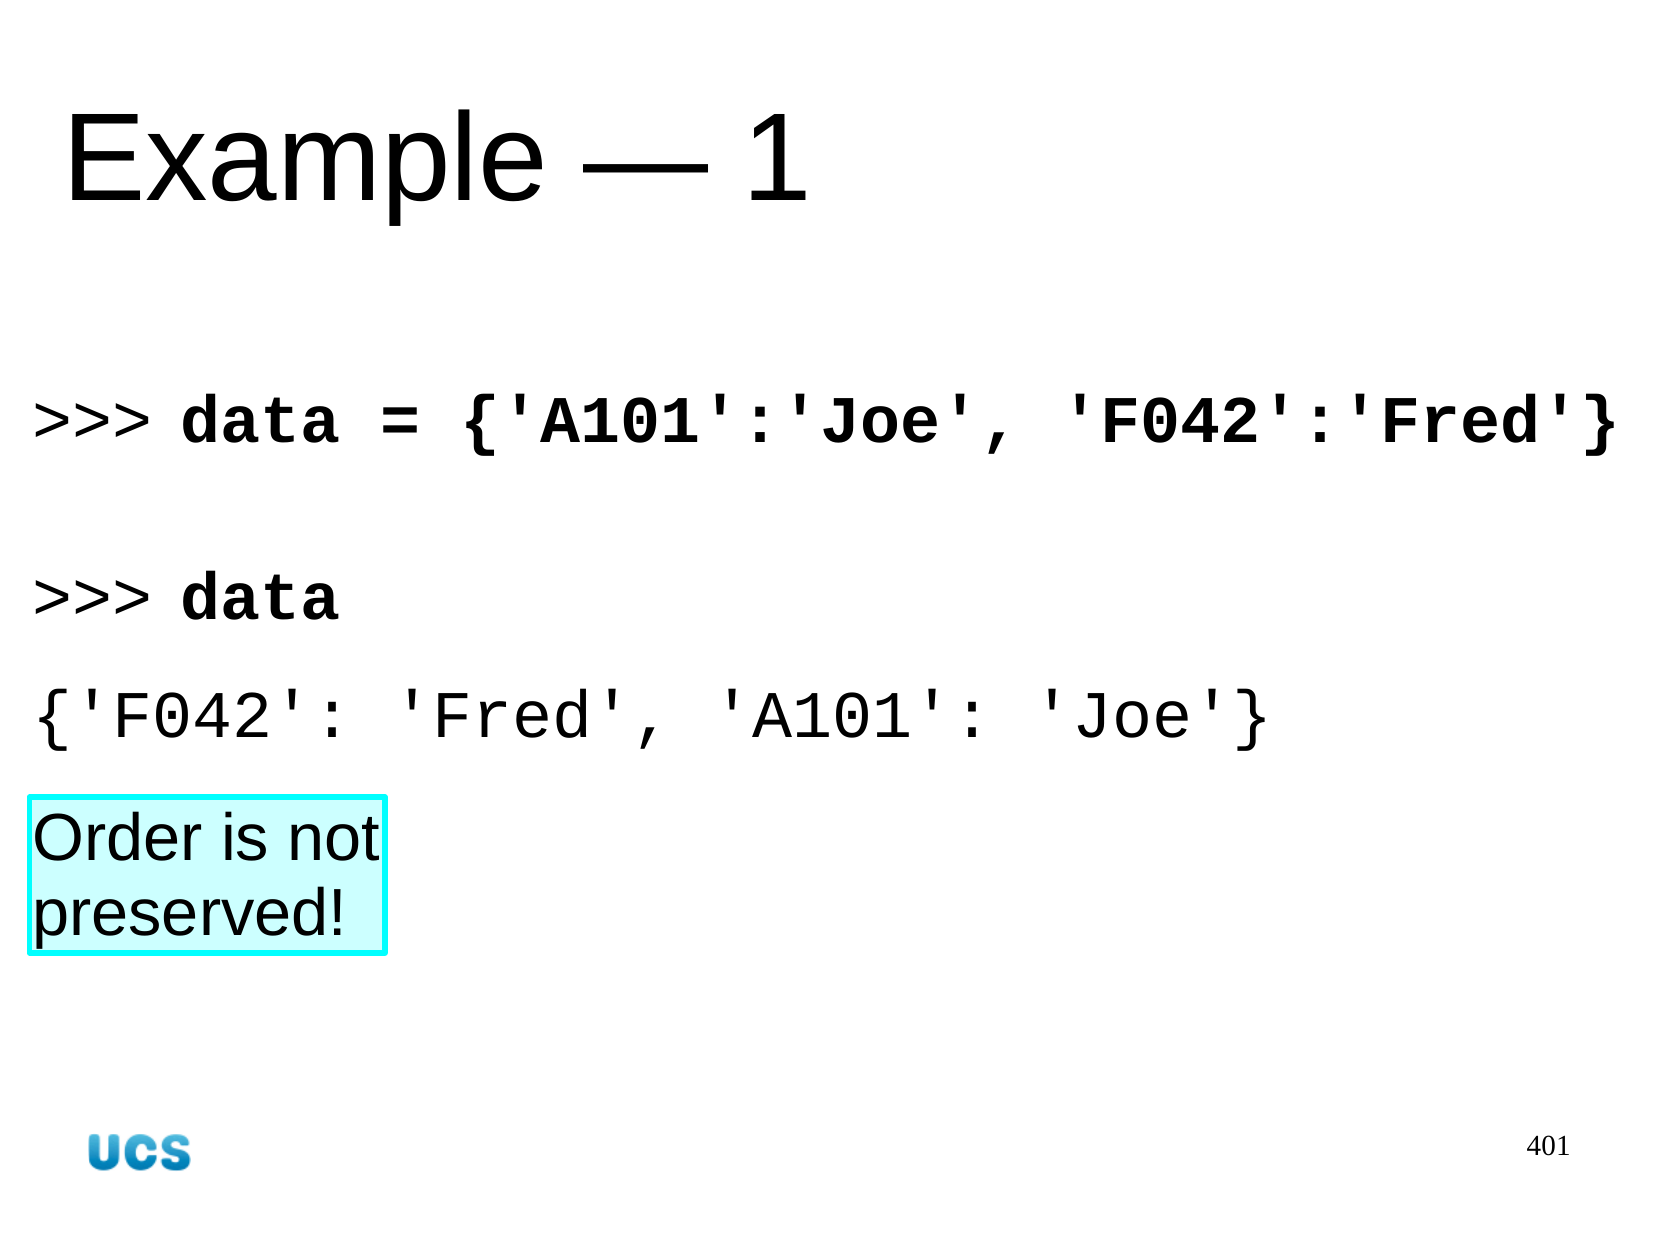

Example — 1
>>>
data = {'A101':'Joe', 'F042':'Fred'}
>>>
data
{'F042': 'Fred', 'A101': 'Joe'}
Order is not
preserved!
401